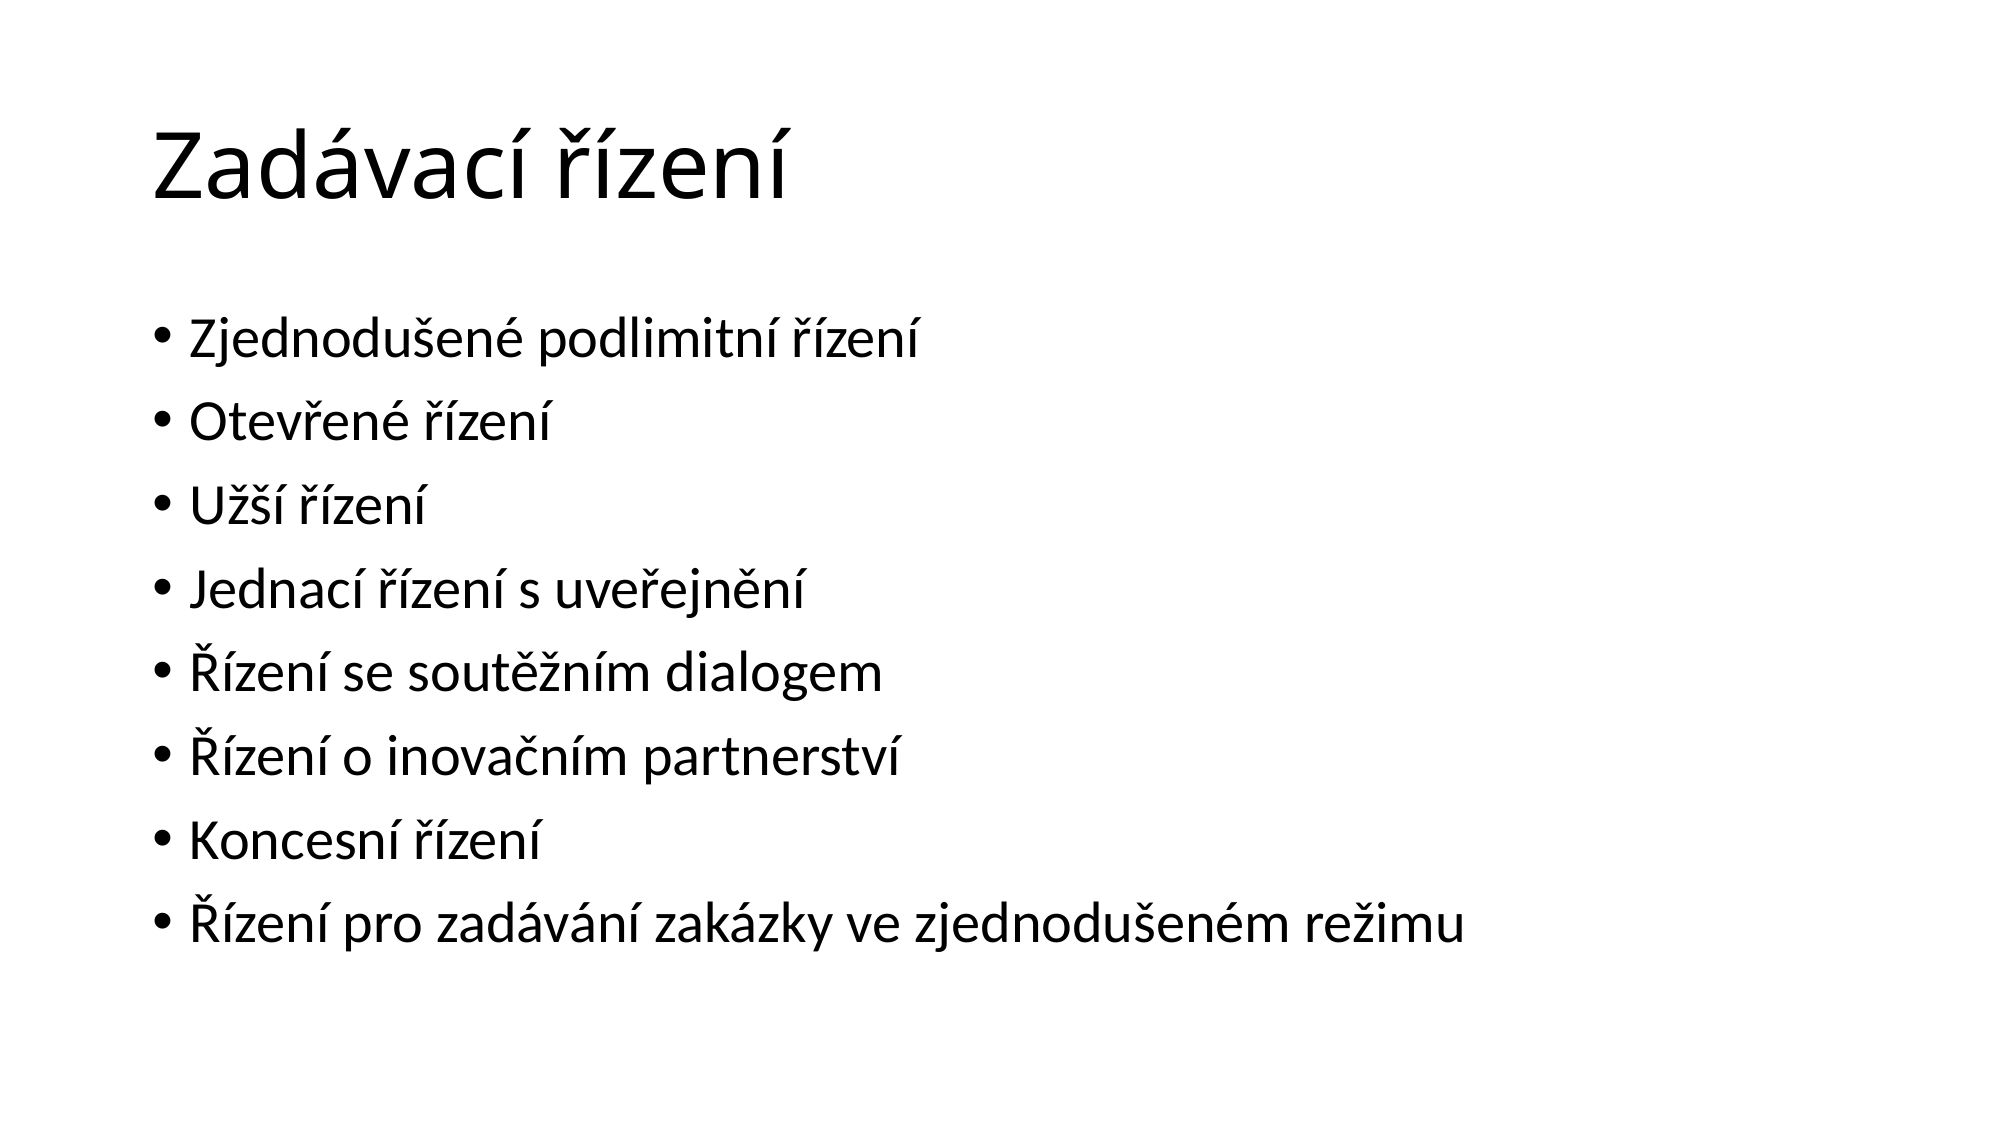

# Zadávací řízení
Zjednodušené podlimitní řízení
Otevřené řízení
Užší řízení
Jednací řízení s uveřejnění
Řízení se soutěžním dialogem
Řízení o inovačním partnerství
Koncesní řízení
Řízení pro zadávání zakázky ve zjednodušeném režimu